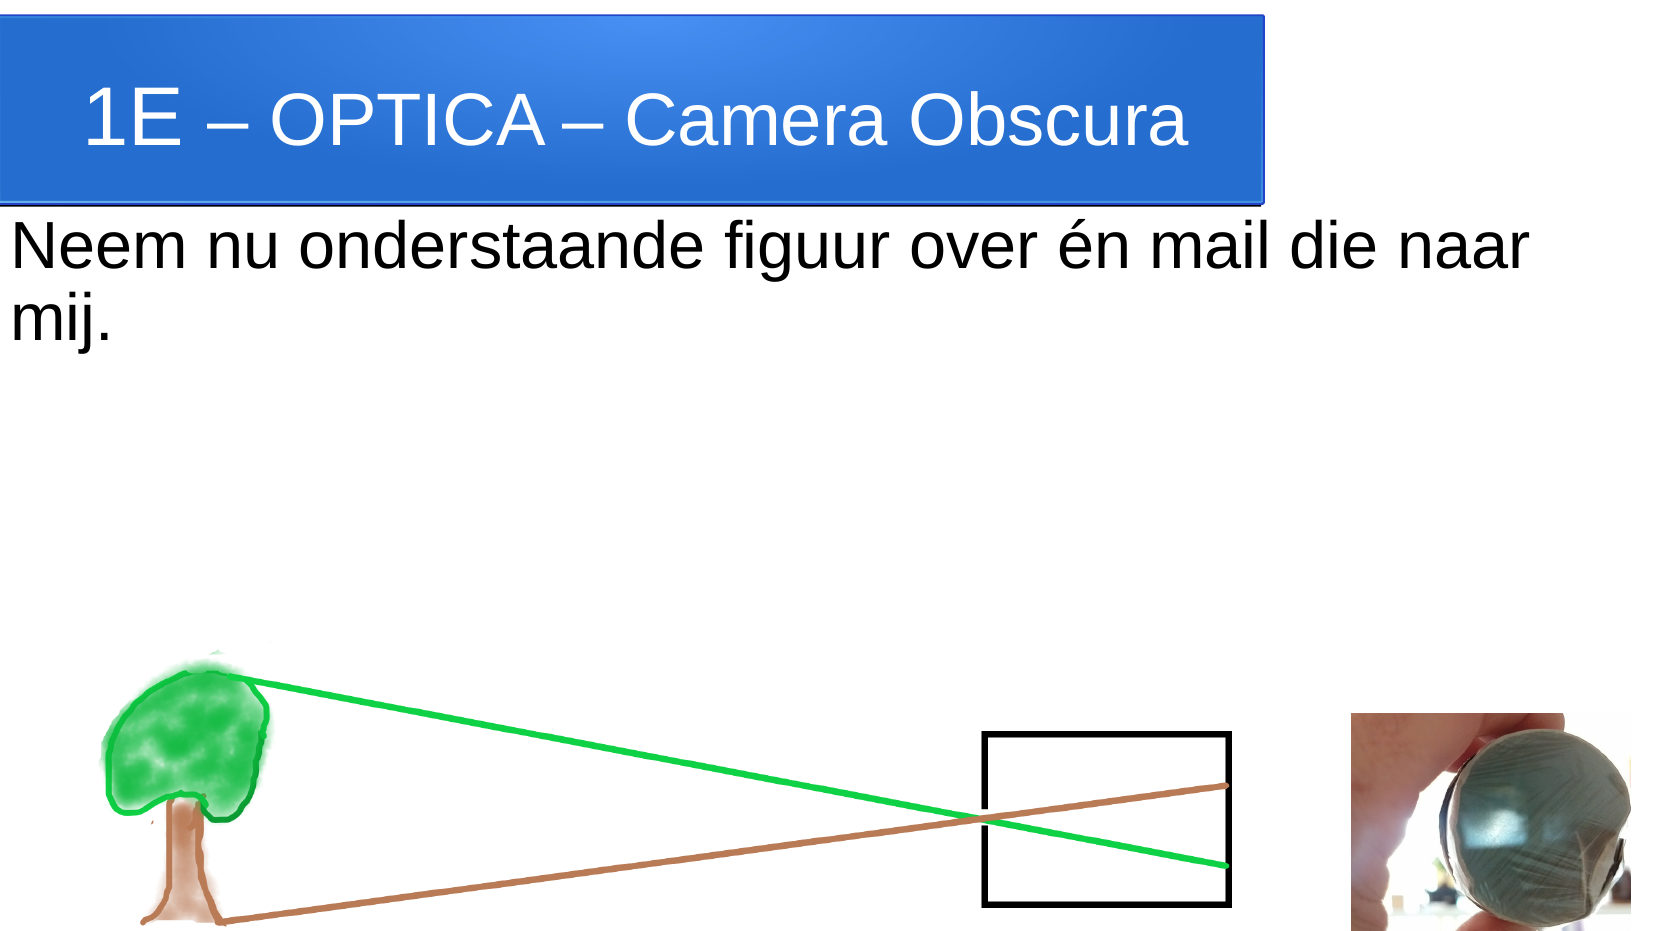

# 1E – OPTICA – Camera Obscura
Neem nu onderstaande figuur over én mail die naar mij.